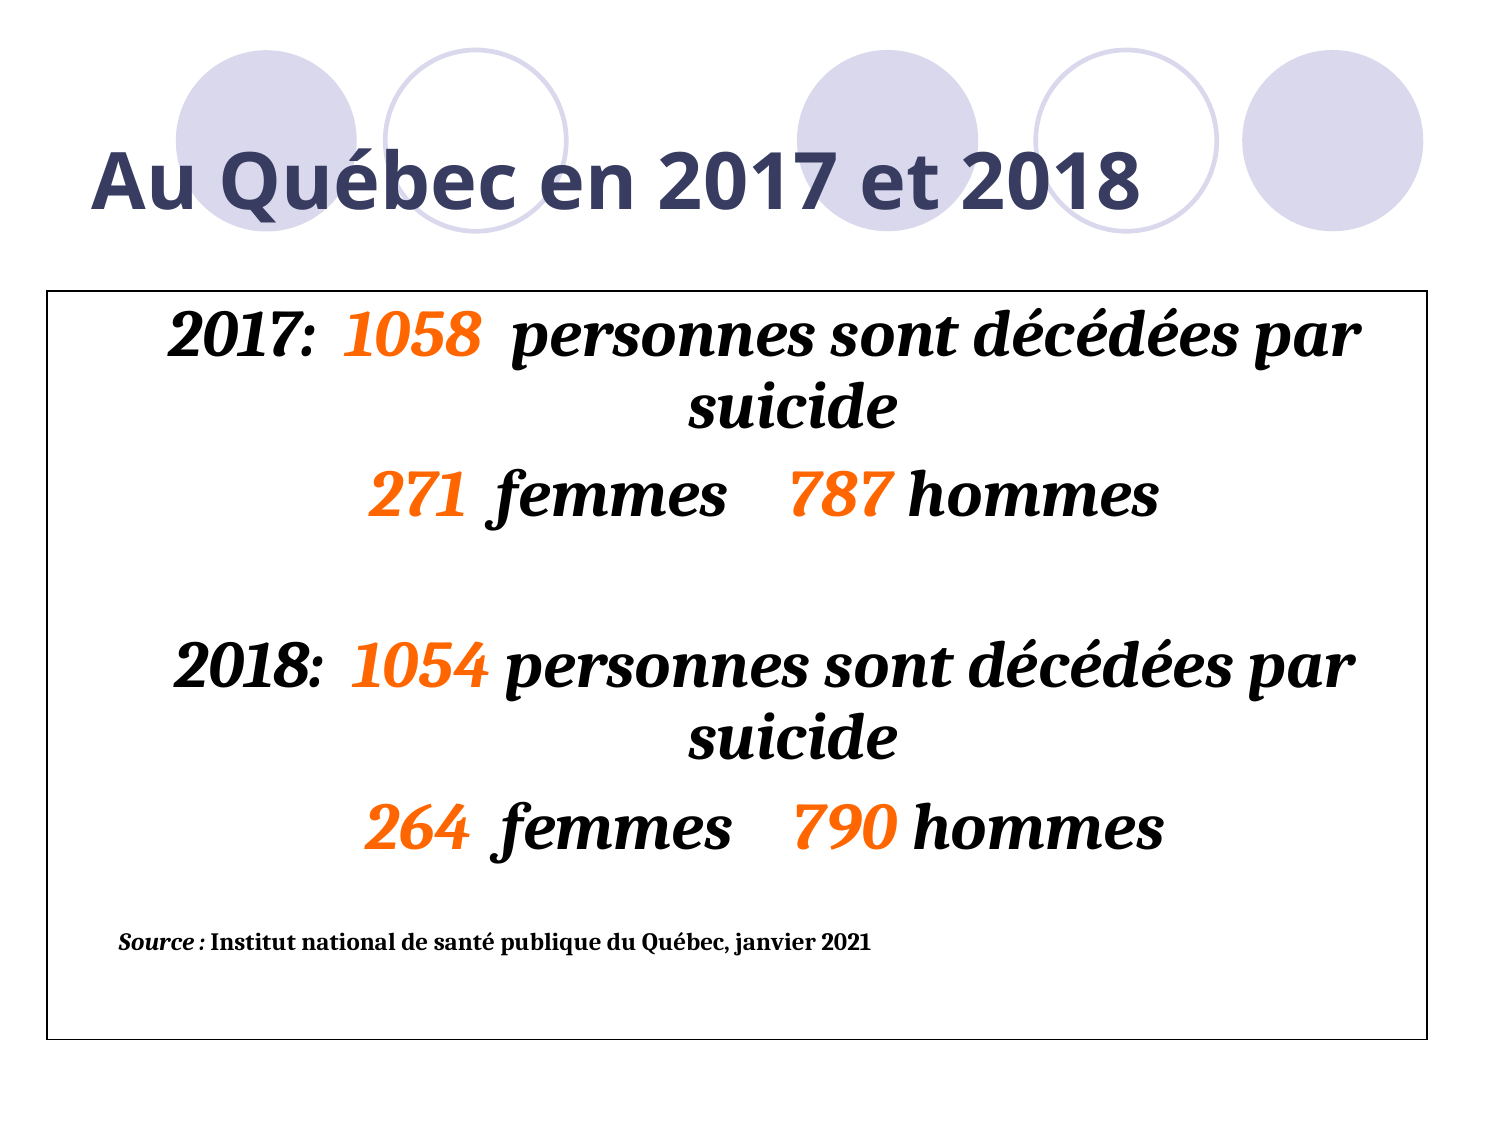

# Au Québec en 2017 et 2018
2017: 1058 personnes sont décédées par suicide
271 femmes 787 hommes
2018: 1054 personnes sont décédées par suicide
264 femmes 790 hommes
Source : Institut national de santé publique du Québec, janvier 2021